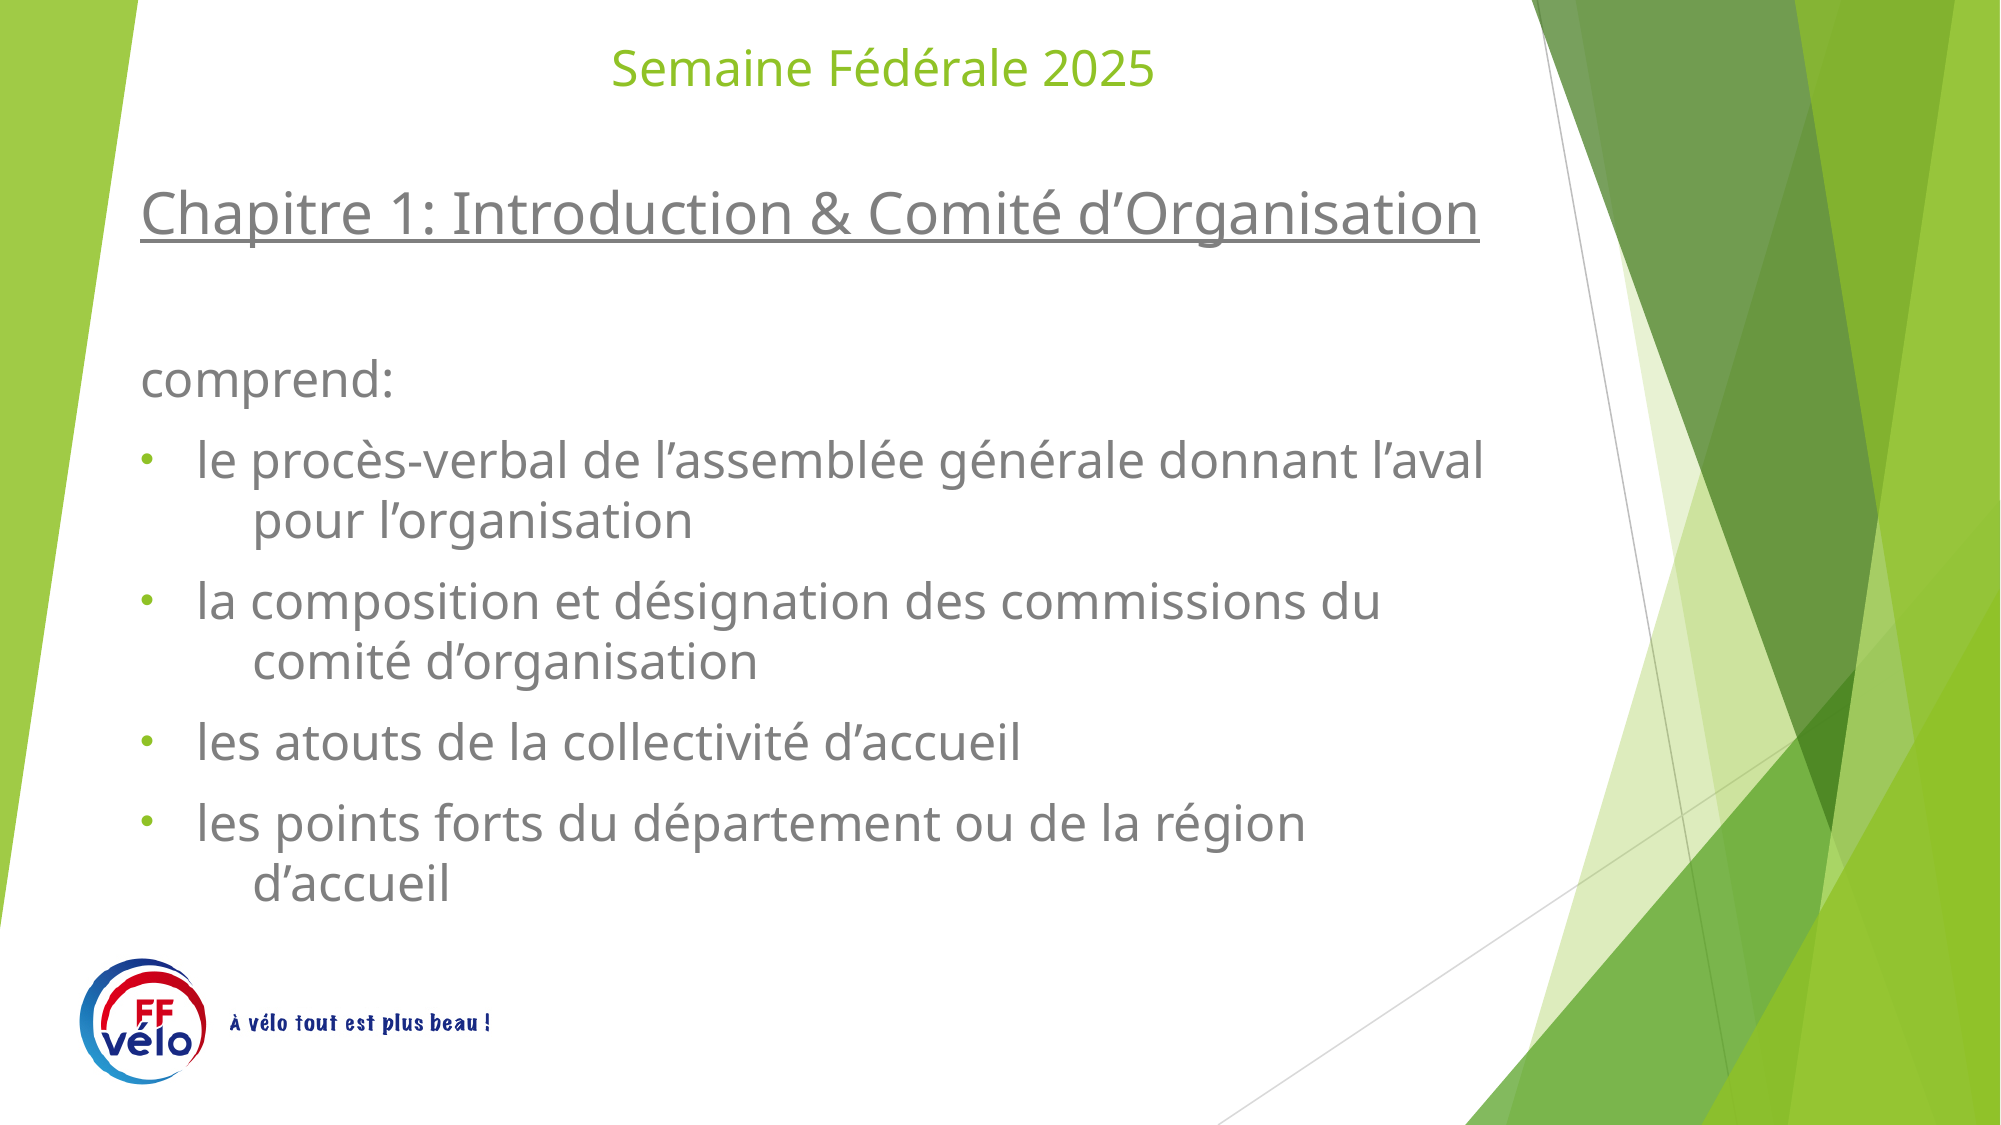

# Semaine Fédérale 2025
Chapitre 1: Introduction & Comité d’Organisation
comprend:
le procès-verbal de l’assemblée générale donnant l’aval pour l’organisation
la composition et désignation des commissions du comité d’organisation
les atouts de la collectivité d’accueil
les points forts du département ou de la région d’accueil